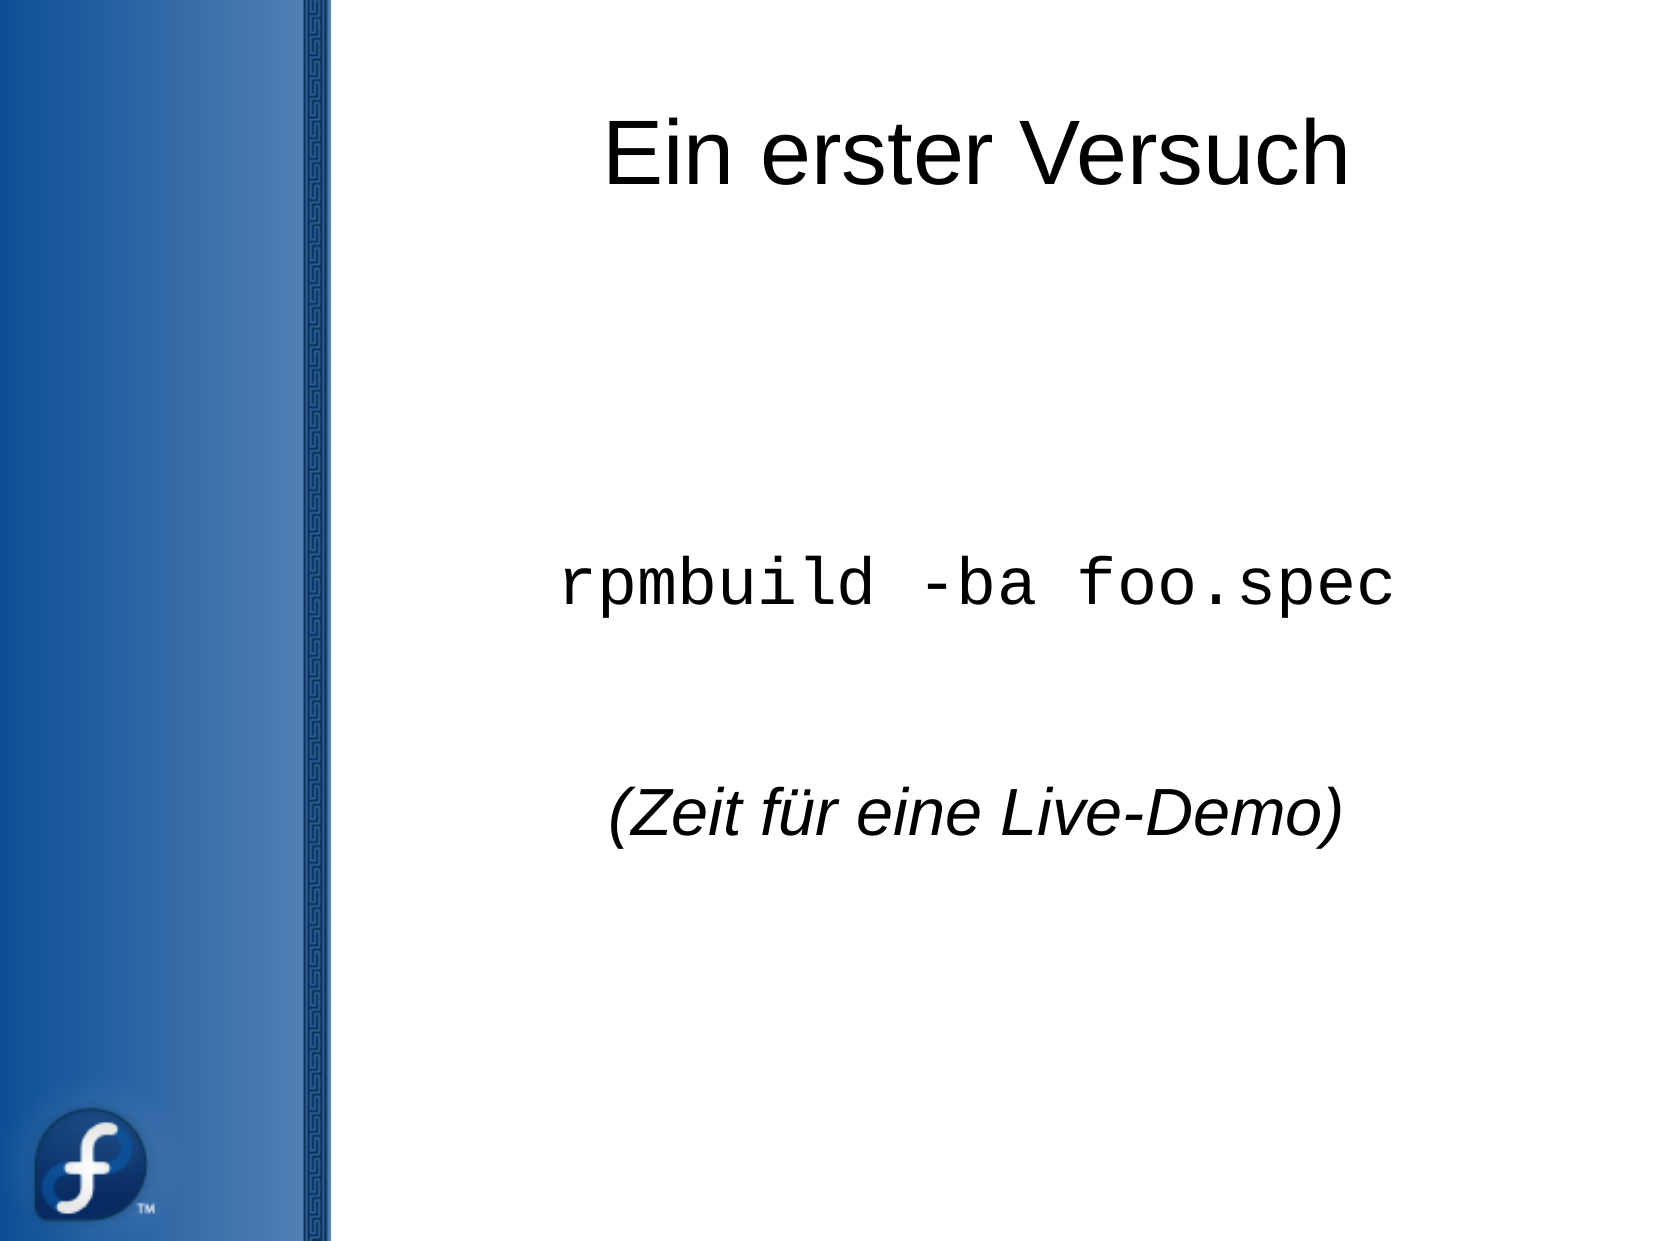

# Ein erster Versuch
rpmbuild -ba foo.spec
(Zeit für eine Live-Demo)